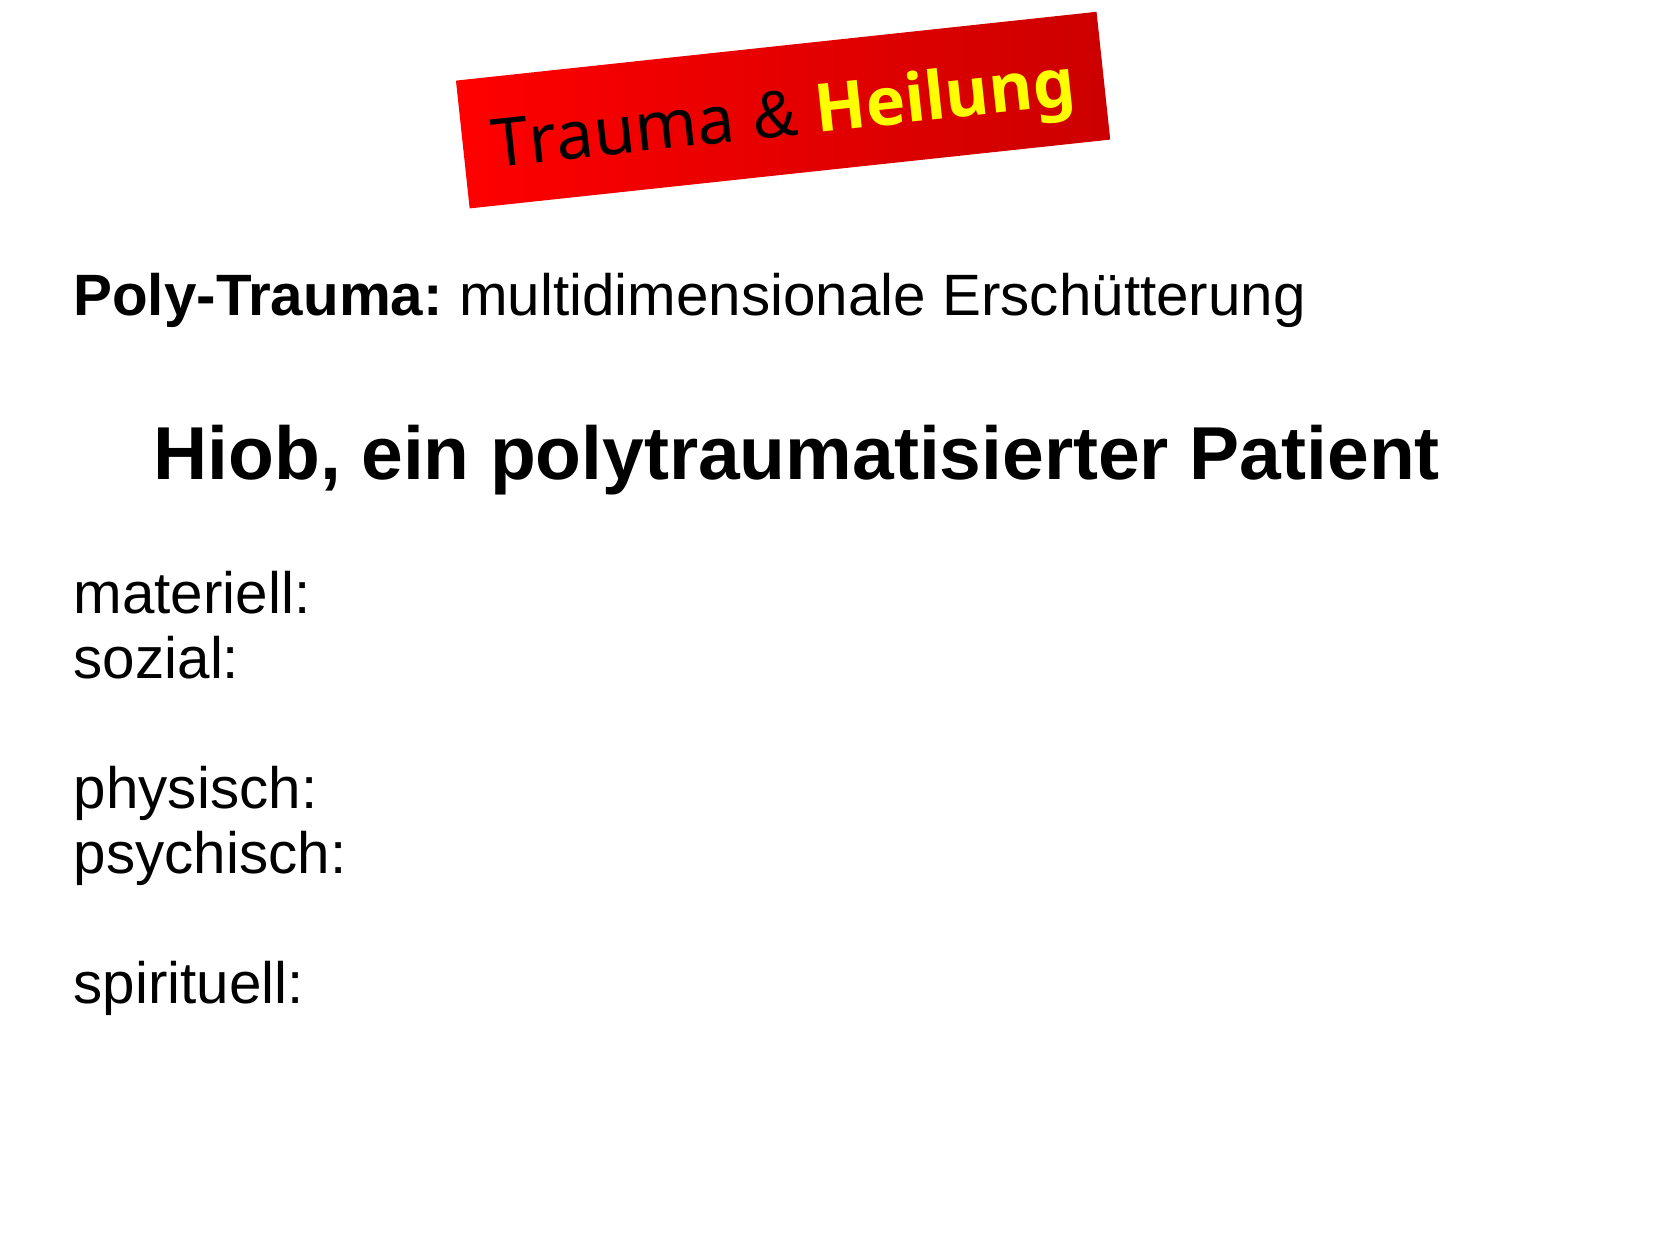

# Trauma & Heilung
Poly-Trauma: multidimensionale Erschütterung
Hiob, ein polytraumatisierter Patient
materiell:
sozial:
physisch:
psychisch:
spirituell: